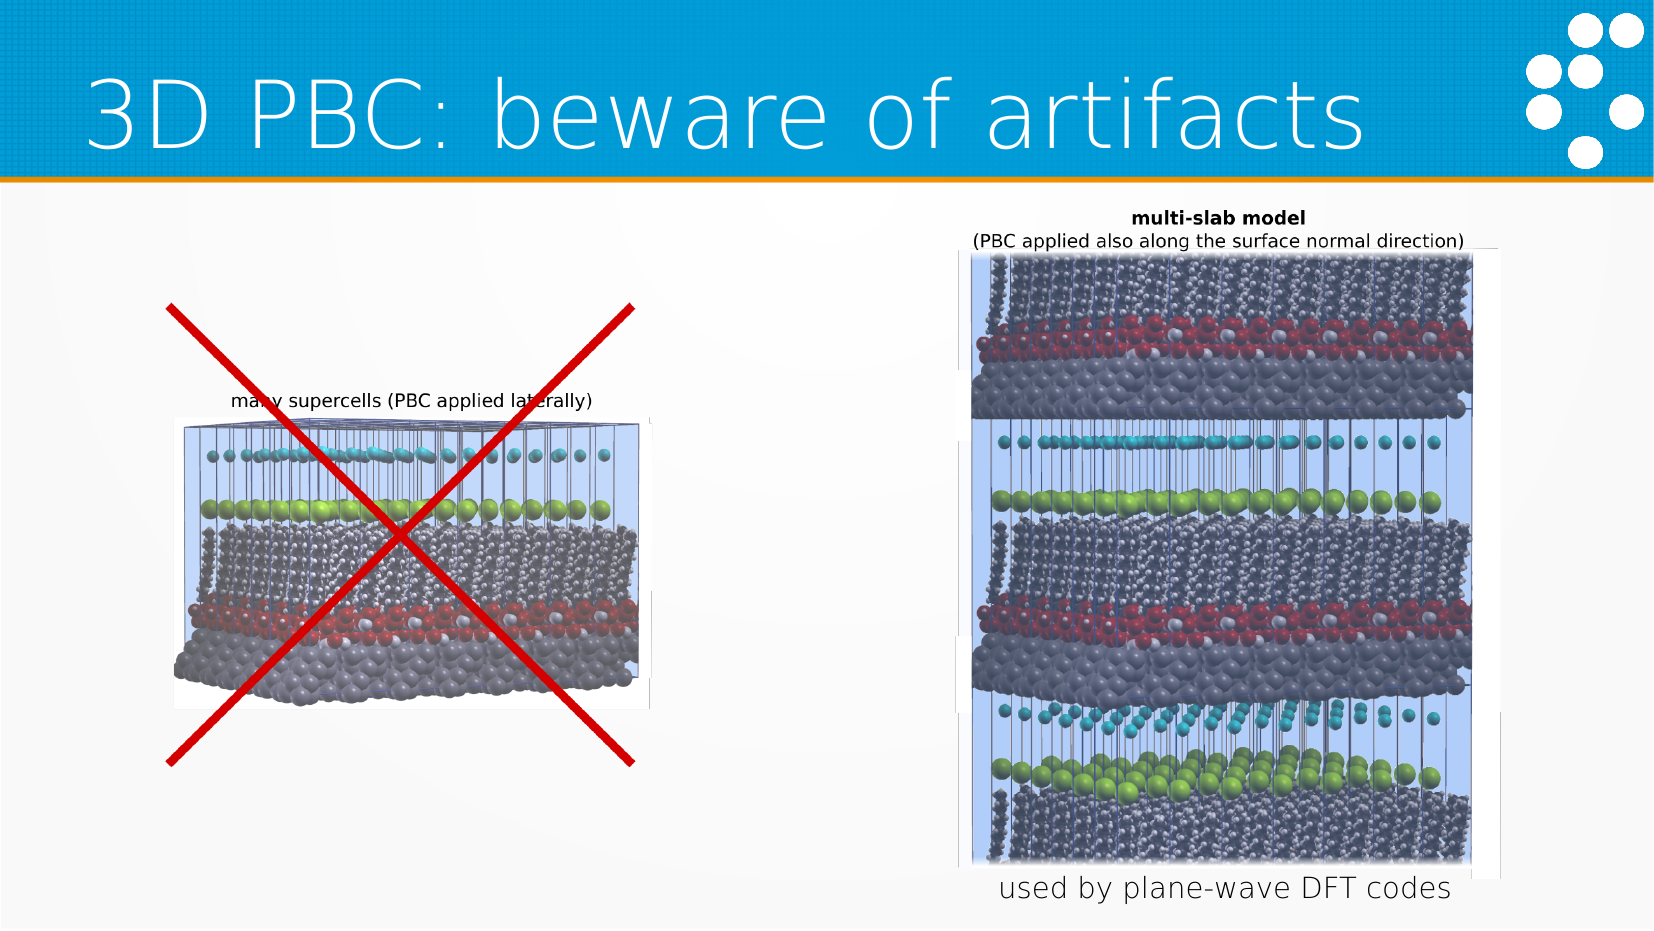

# 3D PBC: beware of artifacts
used by plane-wave DFT codes